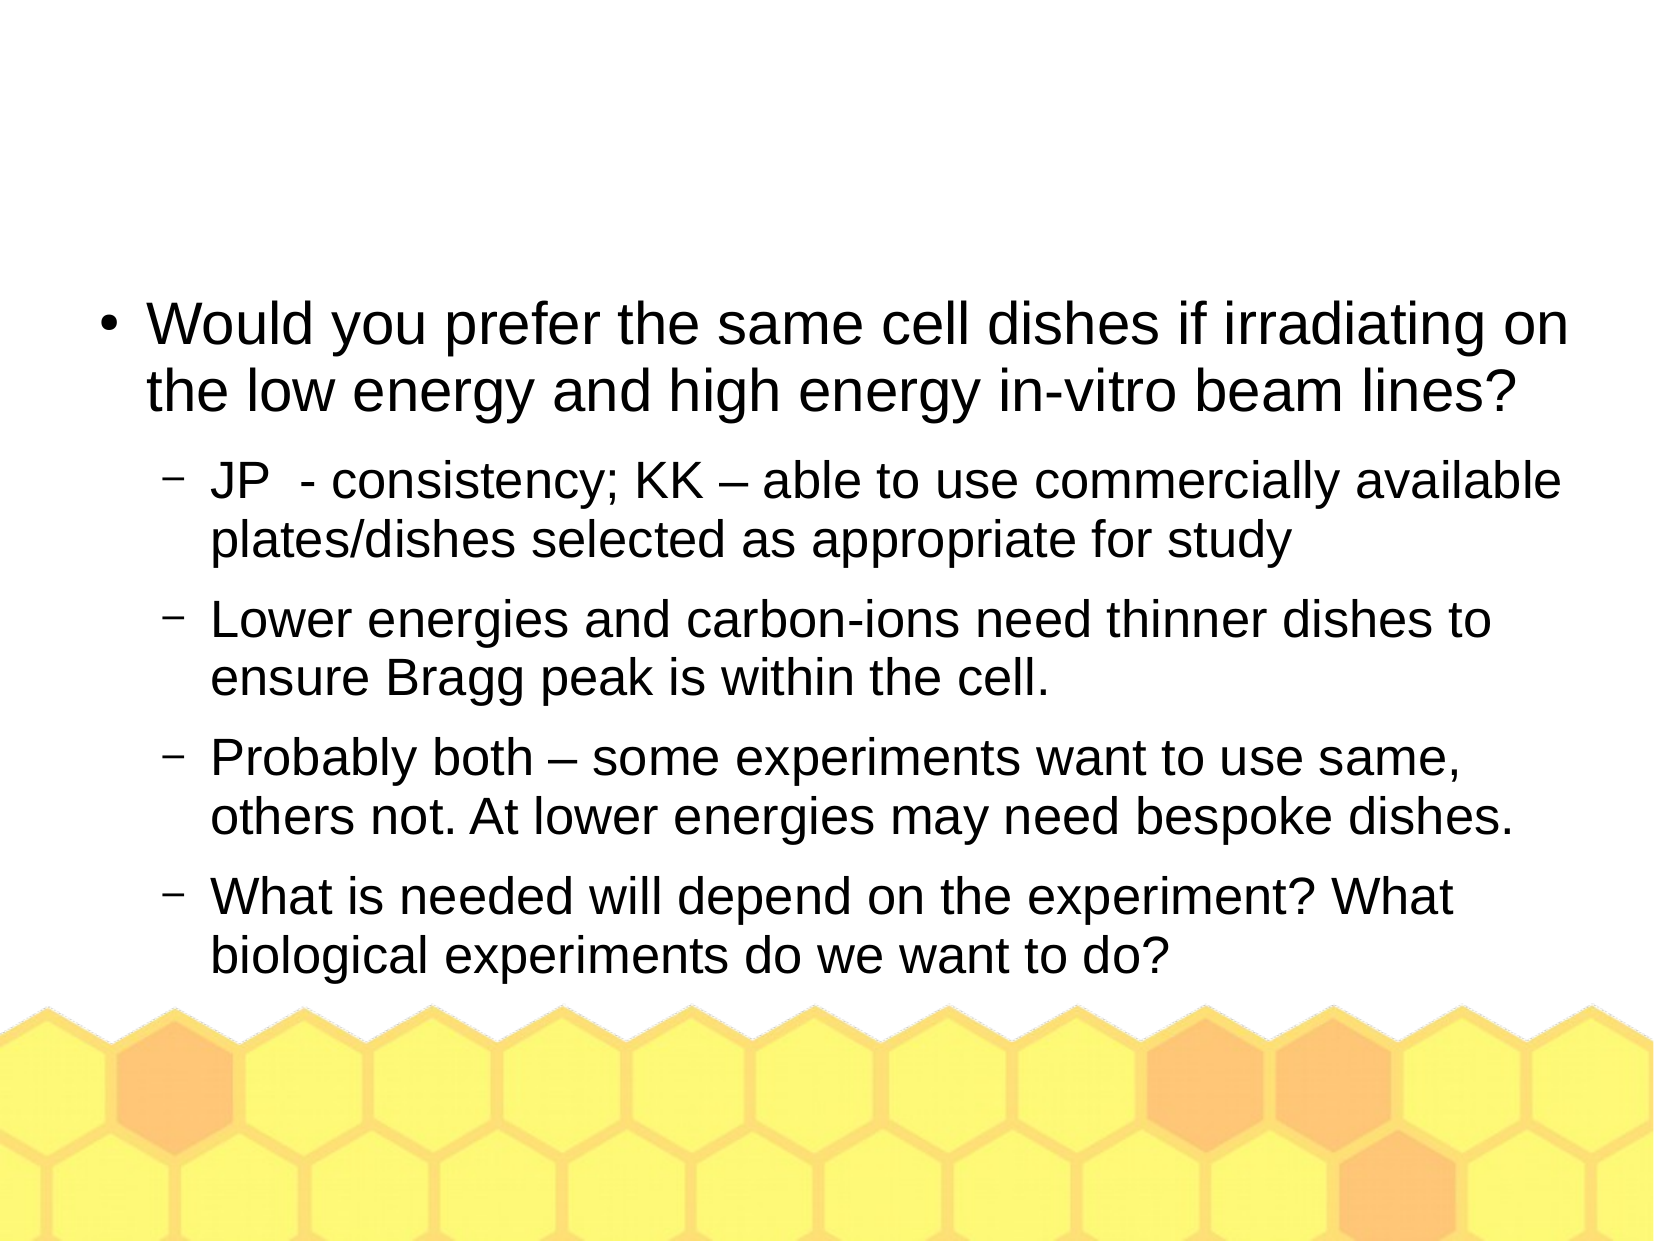

#
Would you prefer the same cell dishes if irradiating on the low energy and high energy in-vitro beam lines?
JP - consistency; KK – able to use commercially available plates/dishes selected as appropriate for study
Lower energies and carbon-ions need thinner dishes to ensure Bragg peak is within the cell.
Probably both – some experiments want to use same, others not. At lower energies may need bespoke dishes.
What is needed will depend on the experiment? What biological experiments do we want to do?